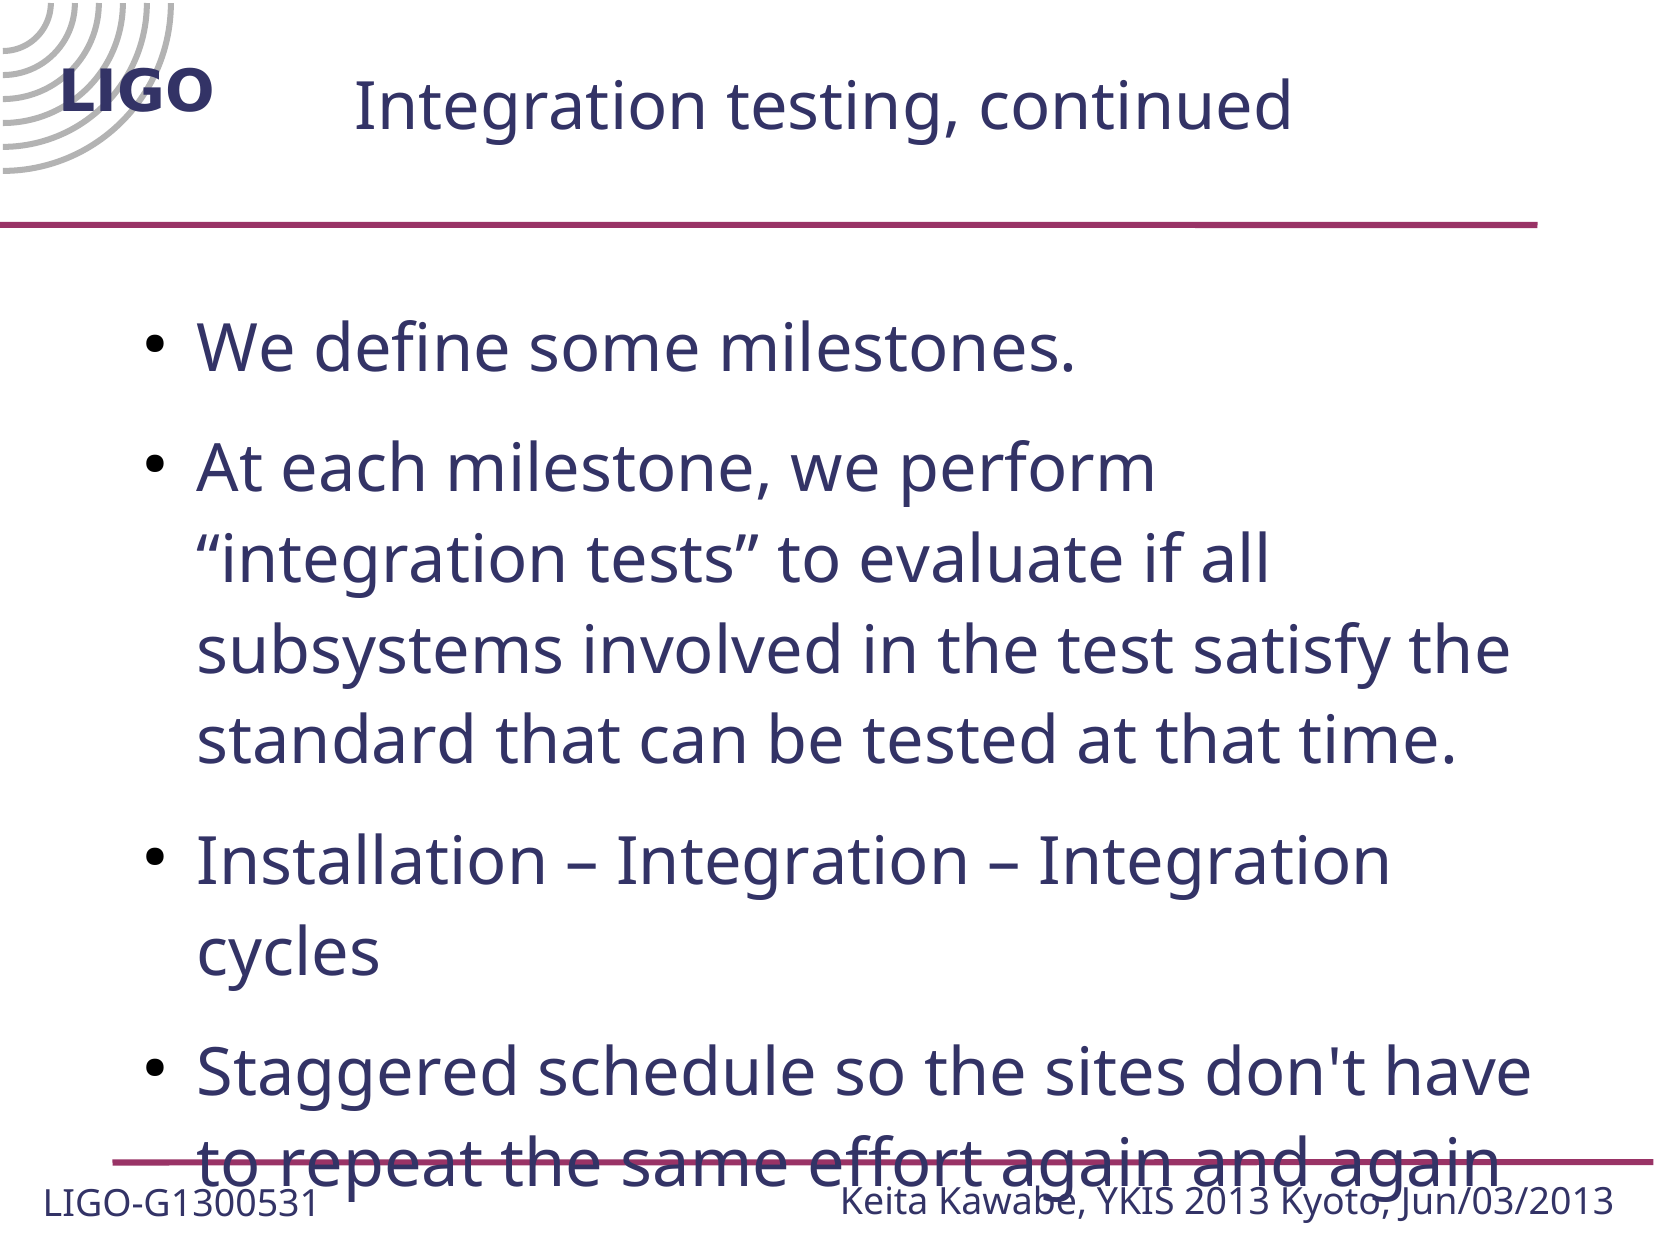

# Integration testing, continued
We define some milestones.
At each milestone, we perform “integration tests” to evaluate if all subsystems involved in the test satisfy the standard that can be tested at that time.
Installation – Integration – Integration cycles
Staggered schedule so the sites don't have to repeat the same effort again and again